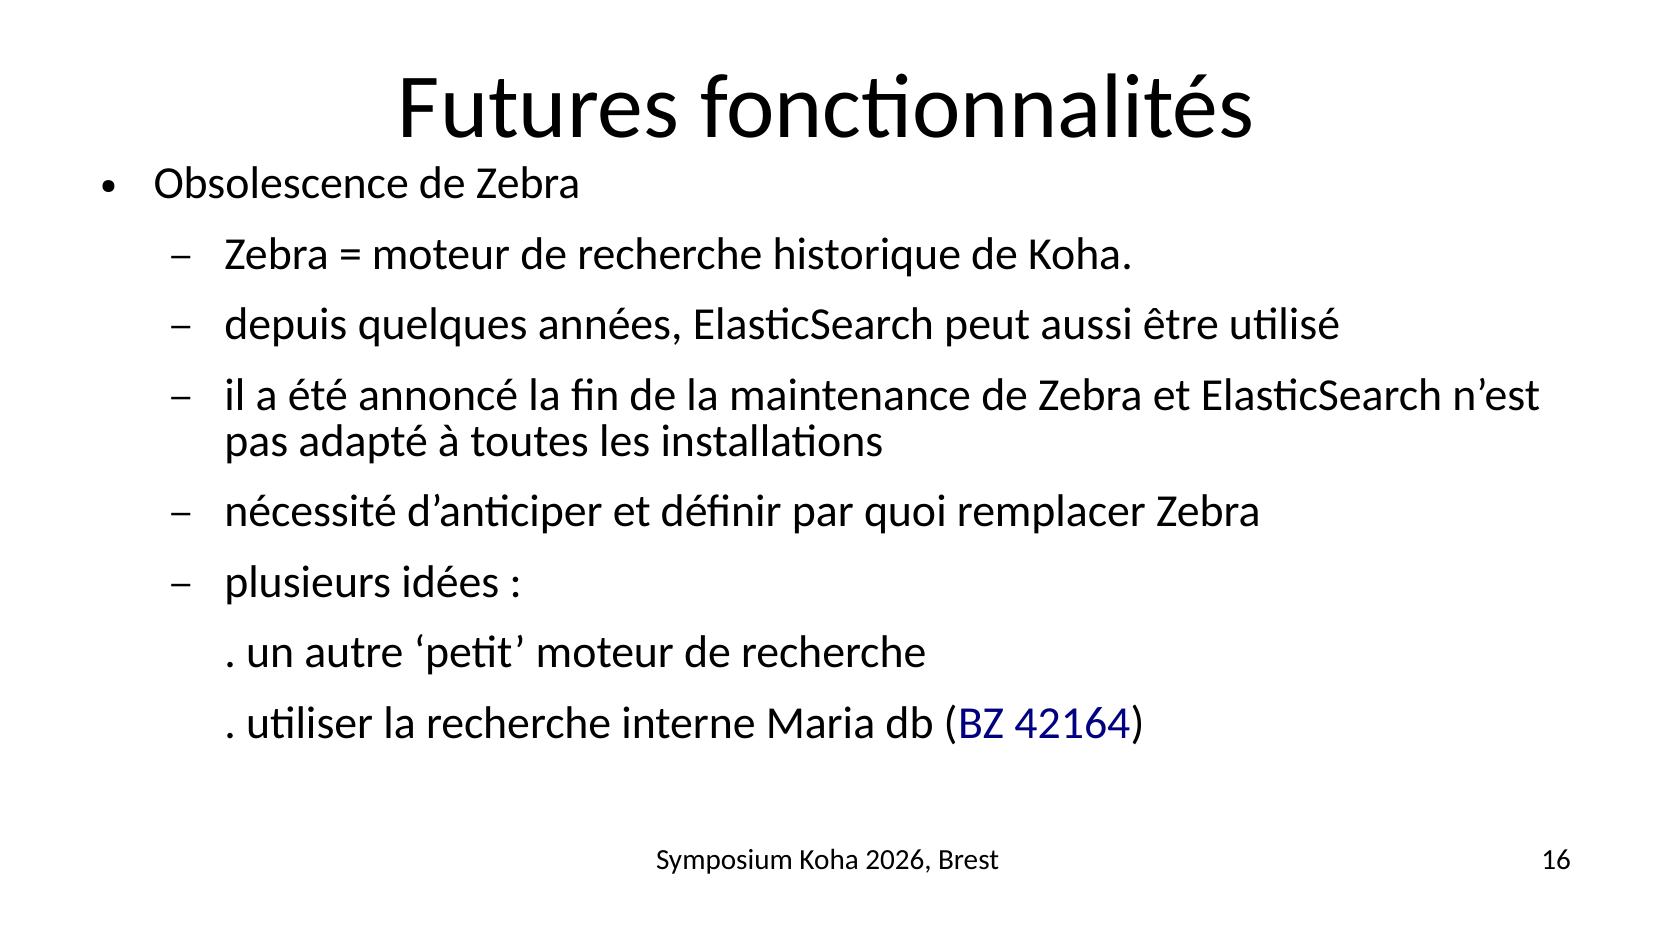

# Futures fonctionnalités
Obsolescence de Zebra
Zebra = moteur de recherche historique de Koha.
depuis quelques années, ElasticSearch peut aussi être utilisé
il a été annoncé la fin de la maintenance de Zebra et ElasticSearch n’est pas adapté à toutes les installations
nécessité d’anticiper et définir par quoi remplacer Zebra
plusieurs idées :
. un autre ‘petit’ moteur de recherche
. utiliser la recherche interne Maria db (BZ 42164)
Symposium Koha 2026, Brest
16